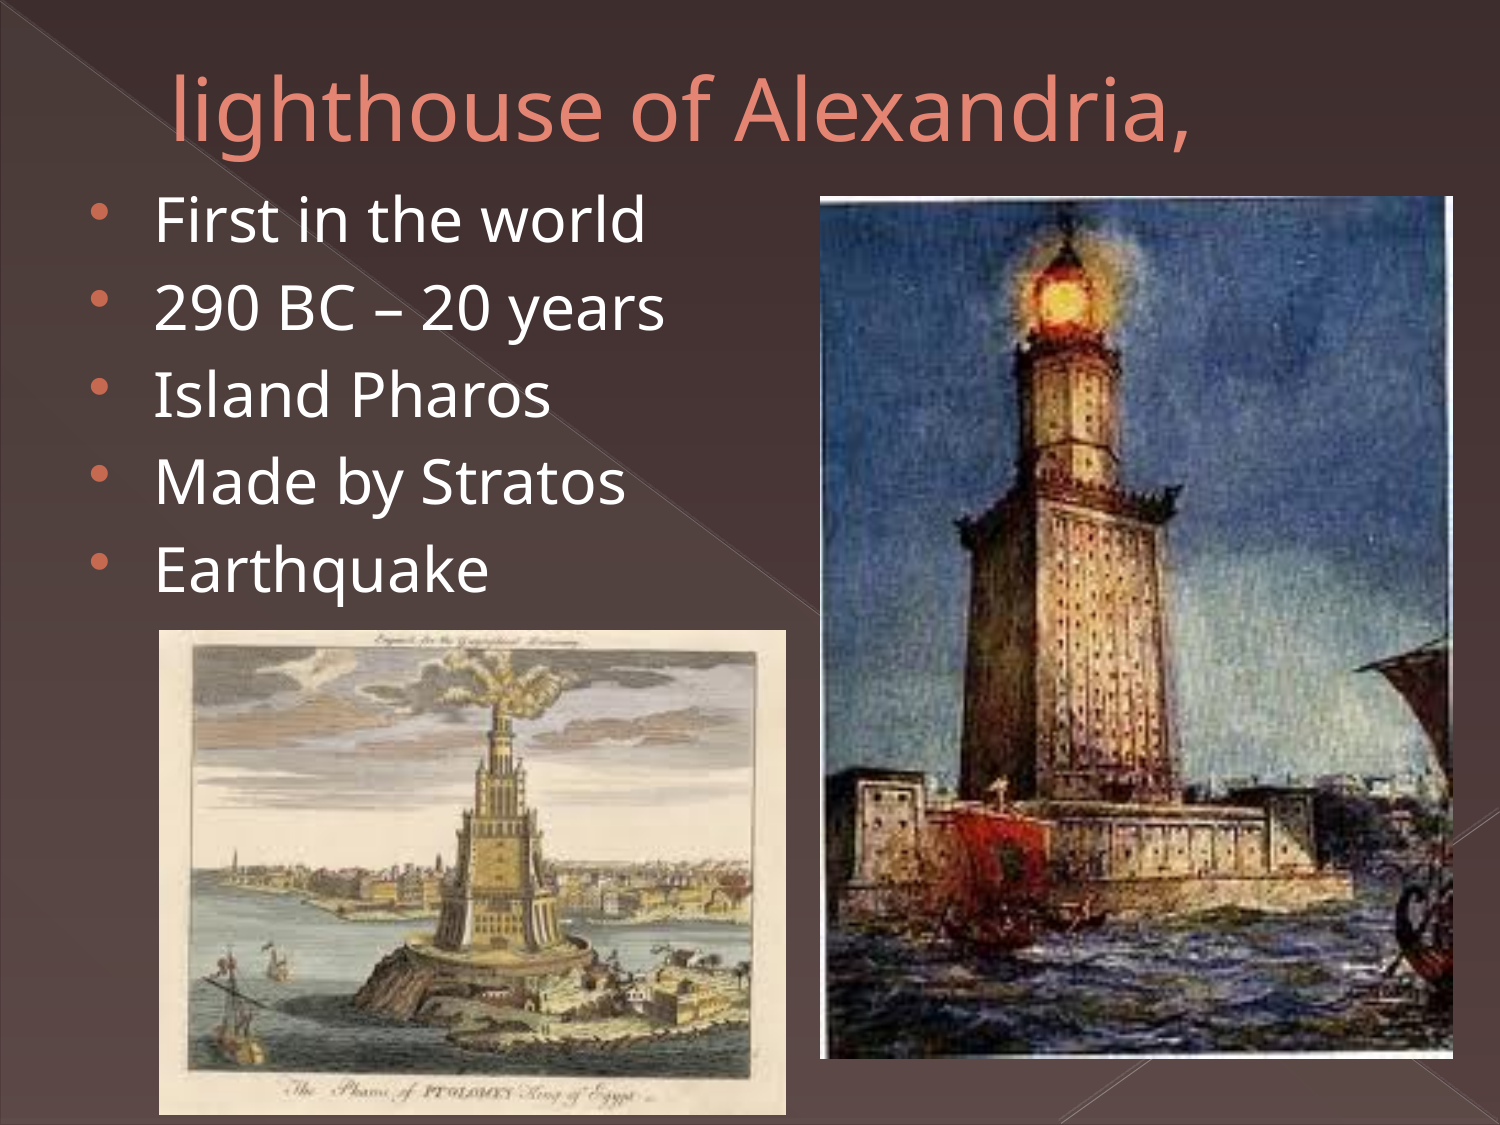

# lighthouse of Alexandria,
First in the world
290 BC – 20 years
Island Pharos
Made by Stratos
Earthquake